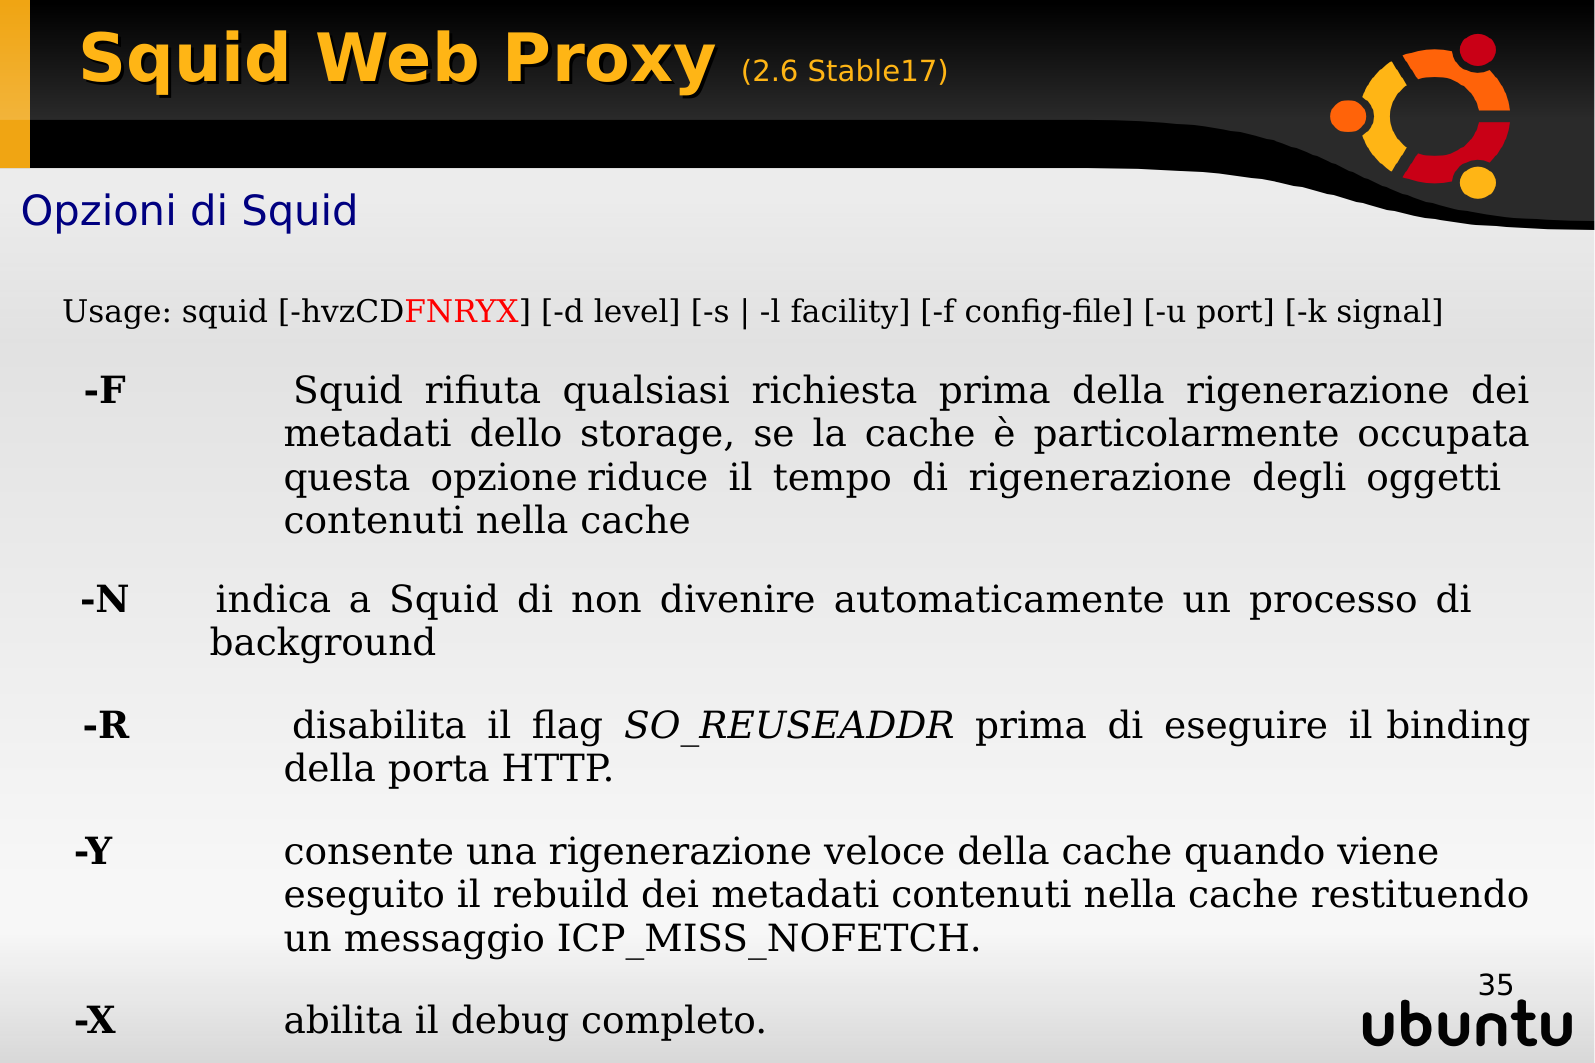

Squid Web Proxy (2.6 Stable17)
Opzioni di Squid
Usage: squid [-hvzCDFNRYX] [-d level] [-s | -l facility] [-f config-file] [-u port] [-k signal]
 -F			Squid rifiuta qualsiasi richiesta prima della rigenerazione dei 			metadati dello storage, se la cache è particolarmente occupata 			questa opzione	riduce il tempo di rigenerazione degli oggetti 				contenuti nella cache
 -N		indica a Squid di non divenire automaticamente un processo di 			background
 -R			disabilita il flag SO_REUSEADDR prima di eseguire il	binding 			della porta HTTP.
 -Y			consente una rigenerazione veloce della cache quando viene 				eseguito il rebuild dei metadati contenuti nella cache restituendo 			un messaggio ICP_MISS_NOFETCH.
 -X			abilita il debug completo.
35